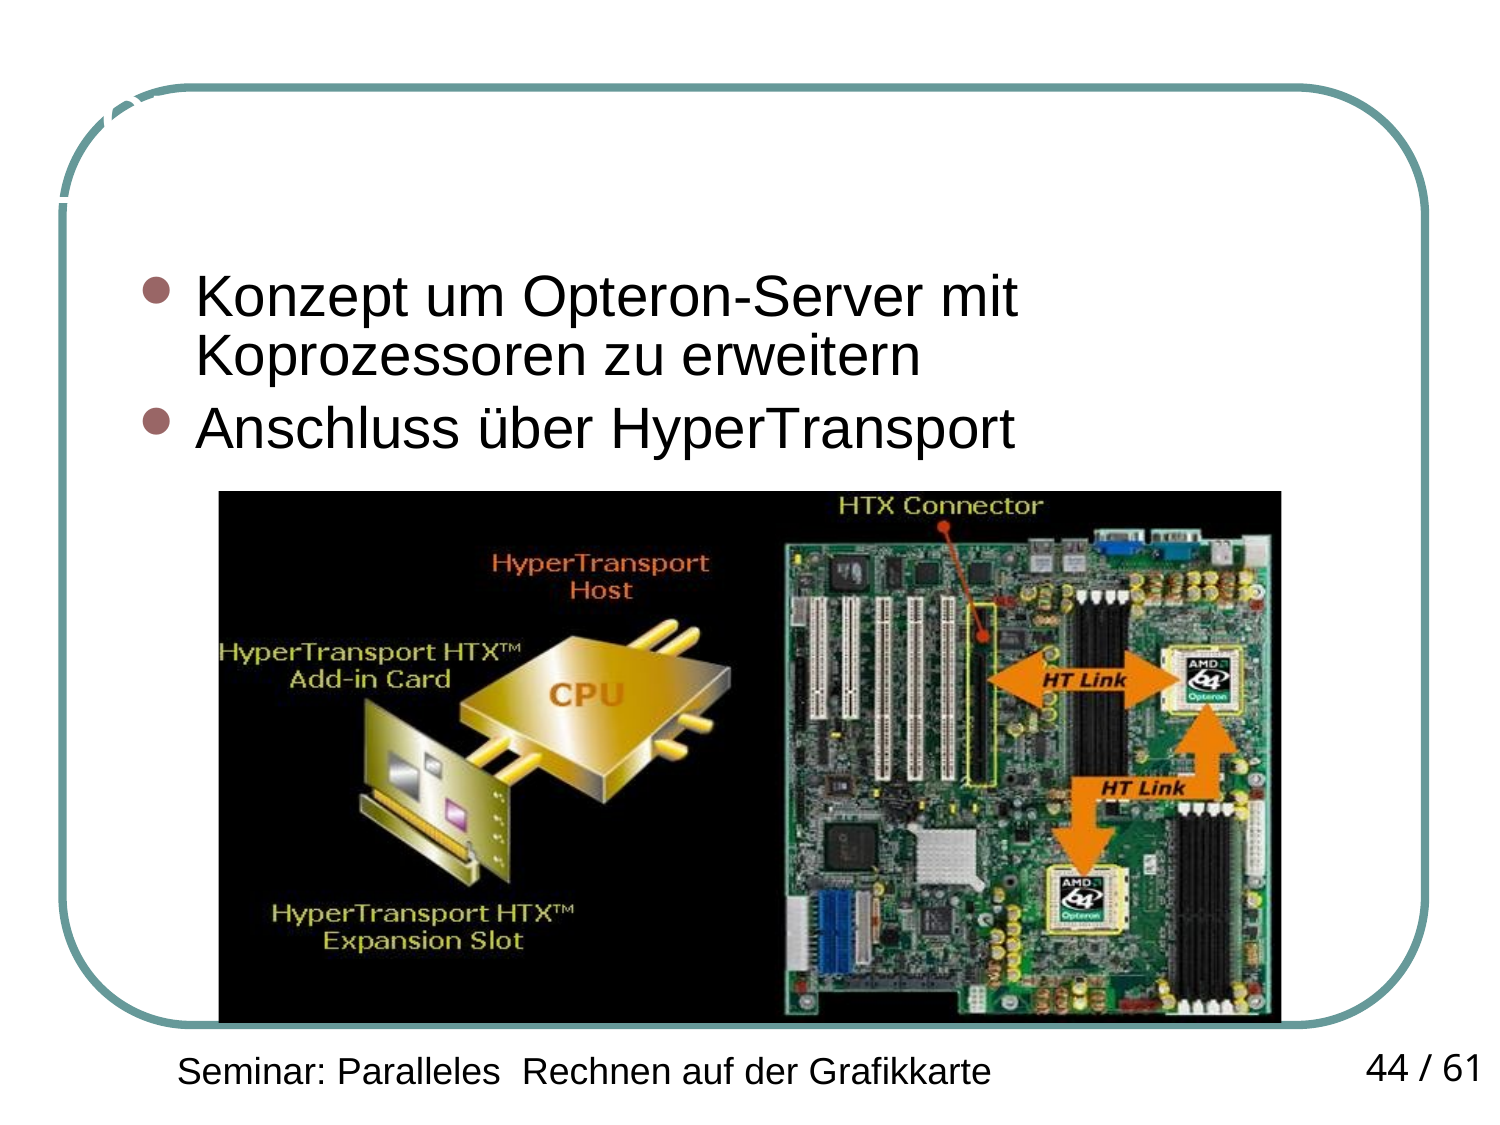

# Torrenza
Konzept um Opteron-Server mit Koprozessoren zu erweitern
Anschluss über HyperTransport
Seminar: Paralleles Rechnen auf der Grafikkarte
44